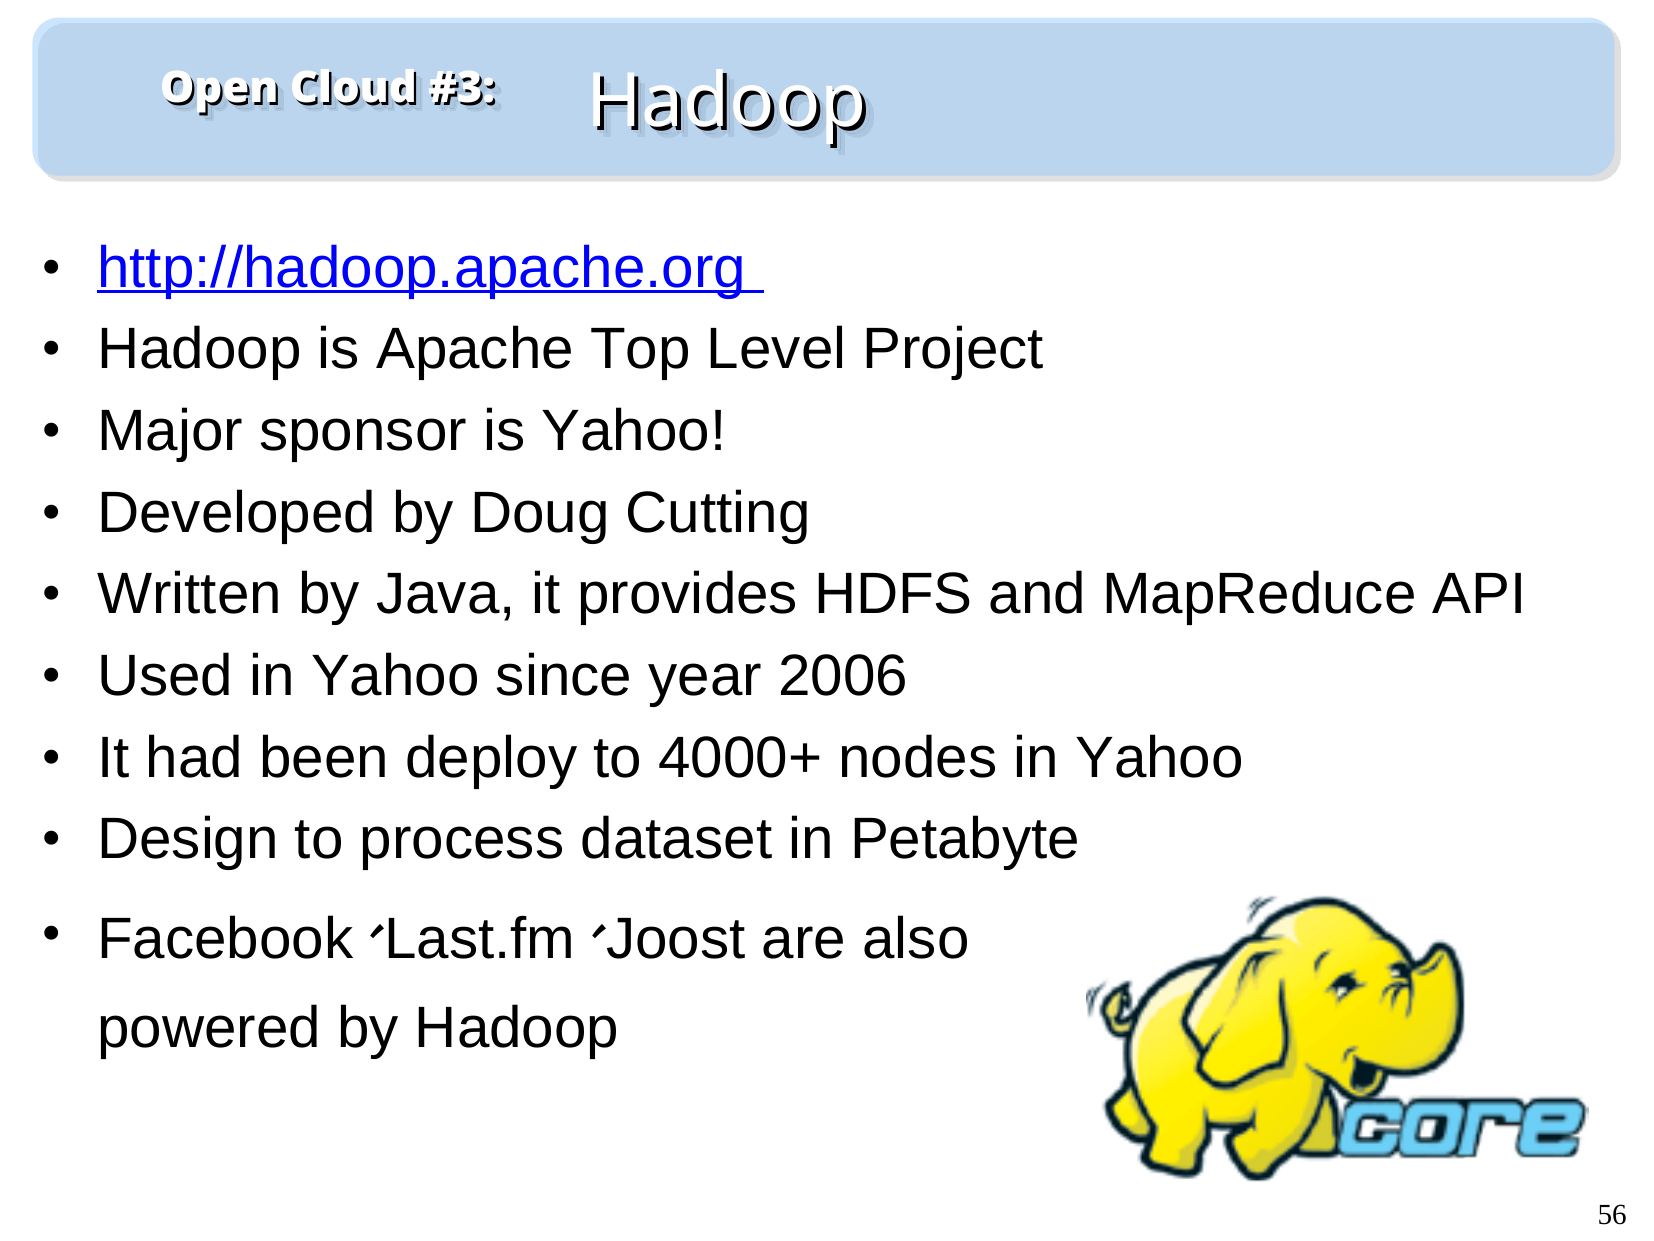

Open Cloud #3: 　Hadoop
# http://hadoop.apache.org
Hadoop is Apache Top Level Project
Major sponsor is Yahoo!
Developed by Doug Cutting
Written by Java, it provides HDFS and MapReduce API
Used in Yahoo since year 2006
It had been deploy to 4000+ nodes in Yahoo
Design to process dataset in Petabyte
Facebook、Last.fm、Joost are also
powered by Hadoop
56